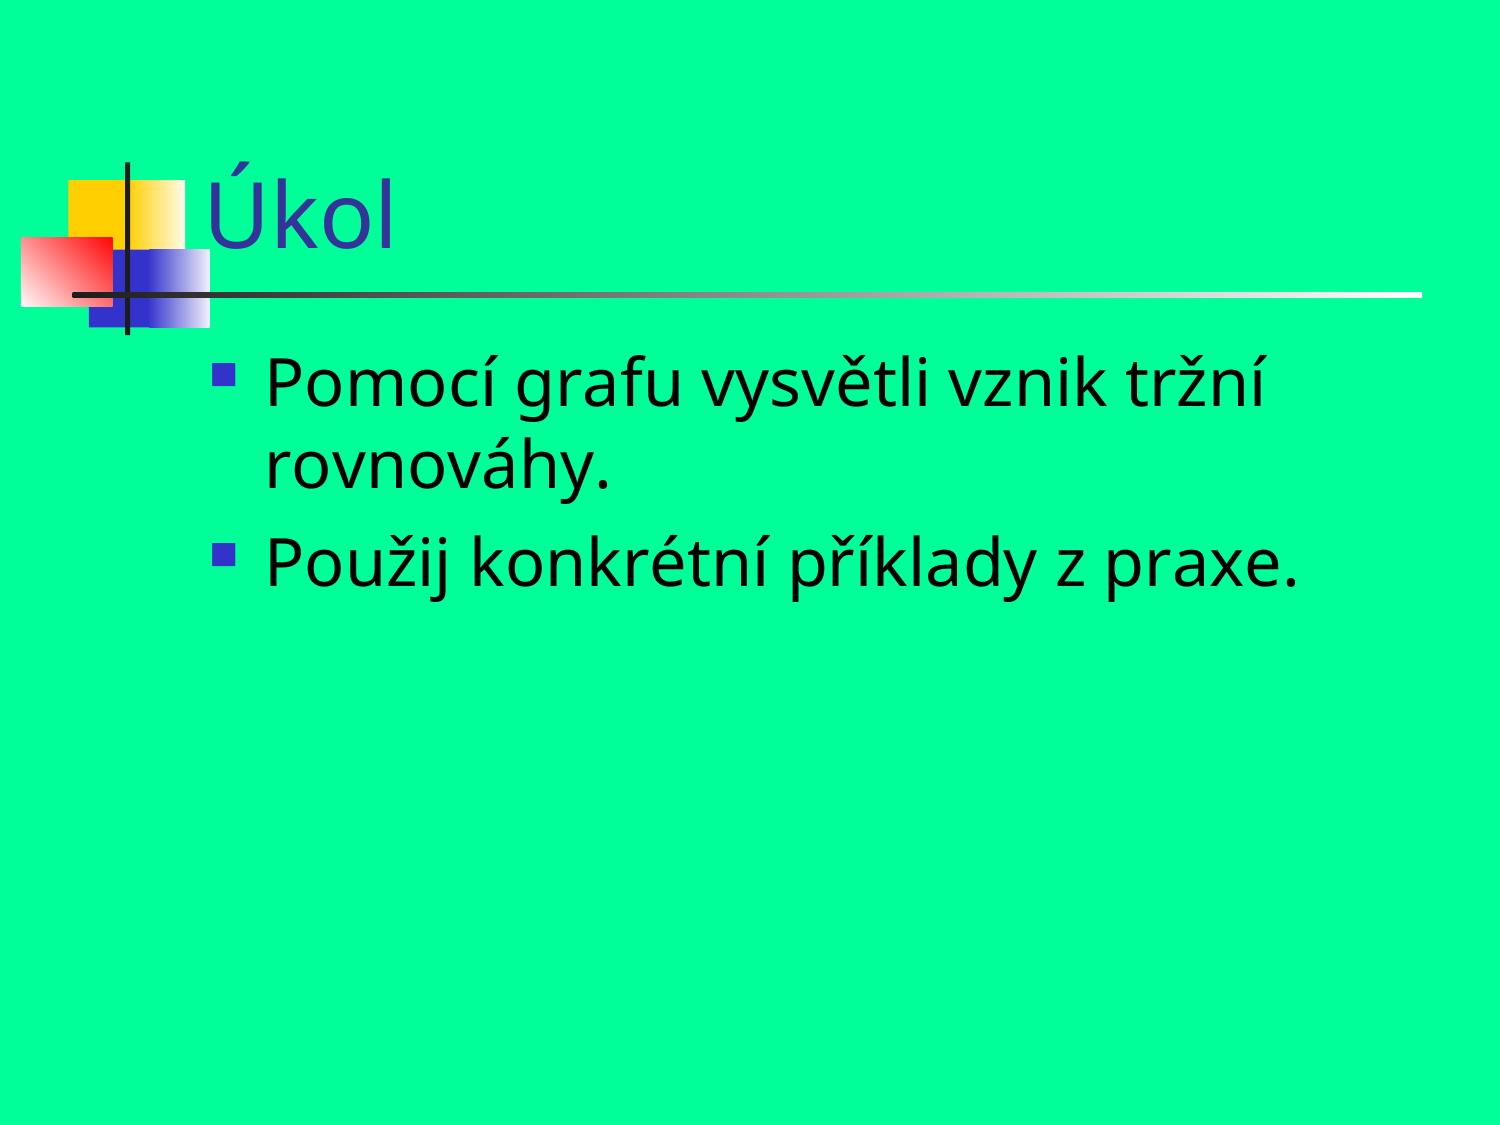

# Úkol
Pomocí grafu vysvětli vznik tržní rovnováhy.
Použij konkrétní příklady z praxe.